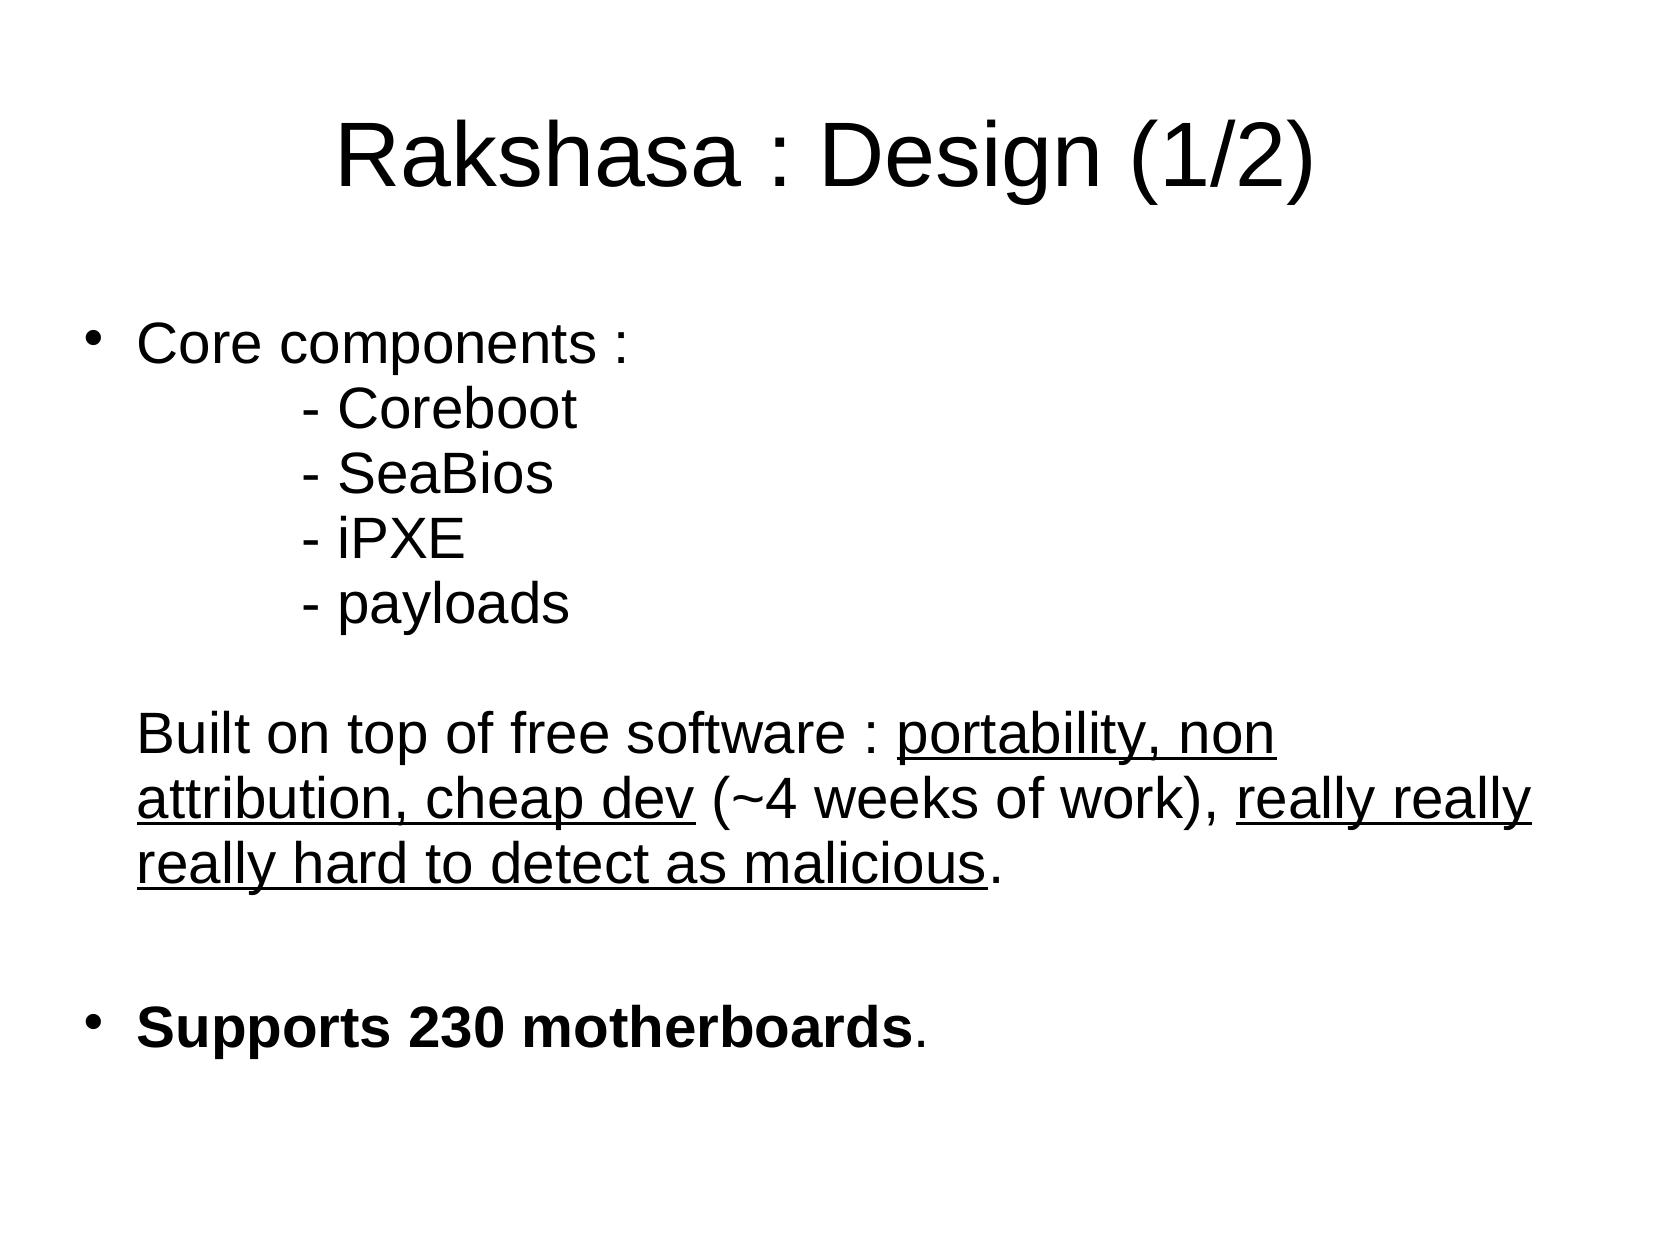

# Rakshasa : Design (1/2)
Core components :
			- Coreboot
			- SeaBios
			- iPXE
			- payloads
Built on top of free software : portability, non attribution, cheap dev (~4 weeks of work), really really really hard to detect as malicious.
Supports 230 motherboards.